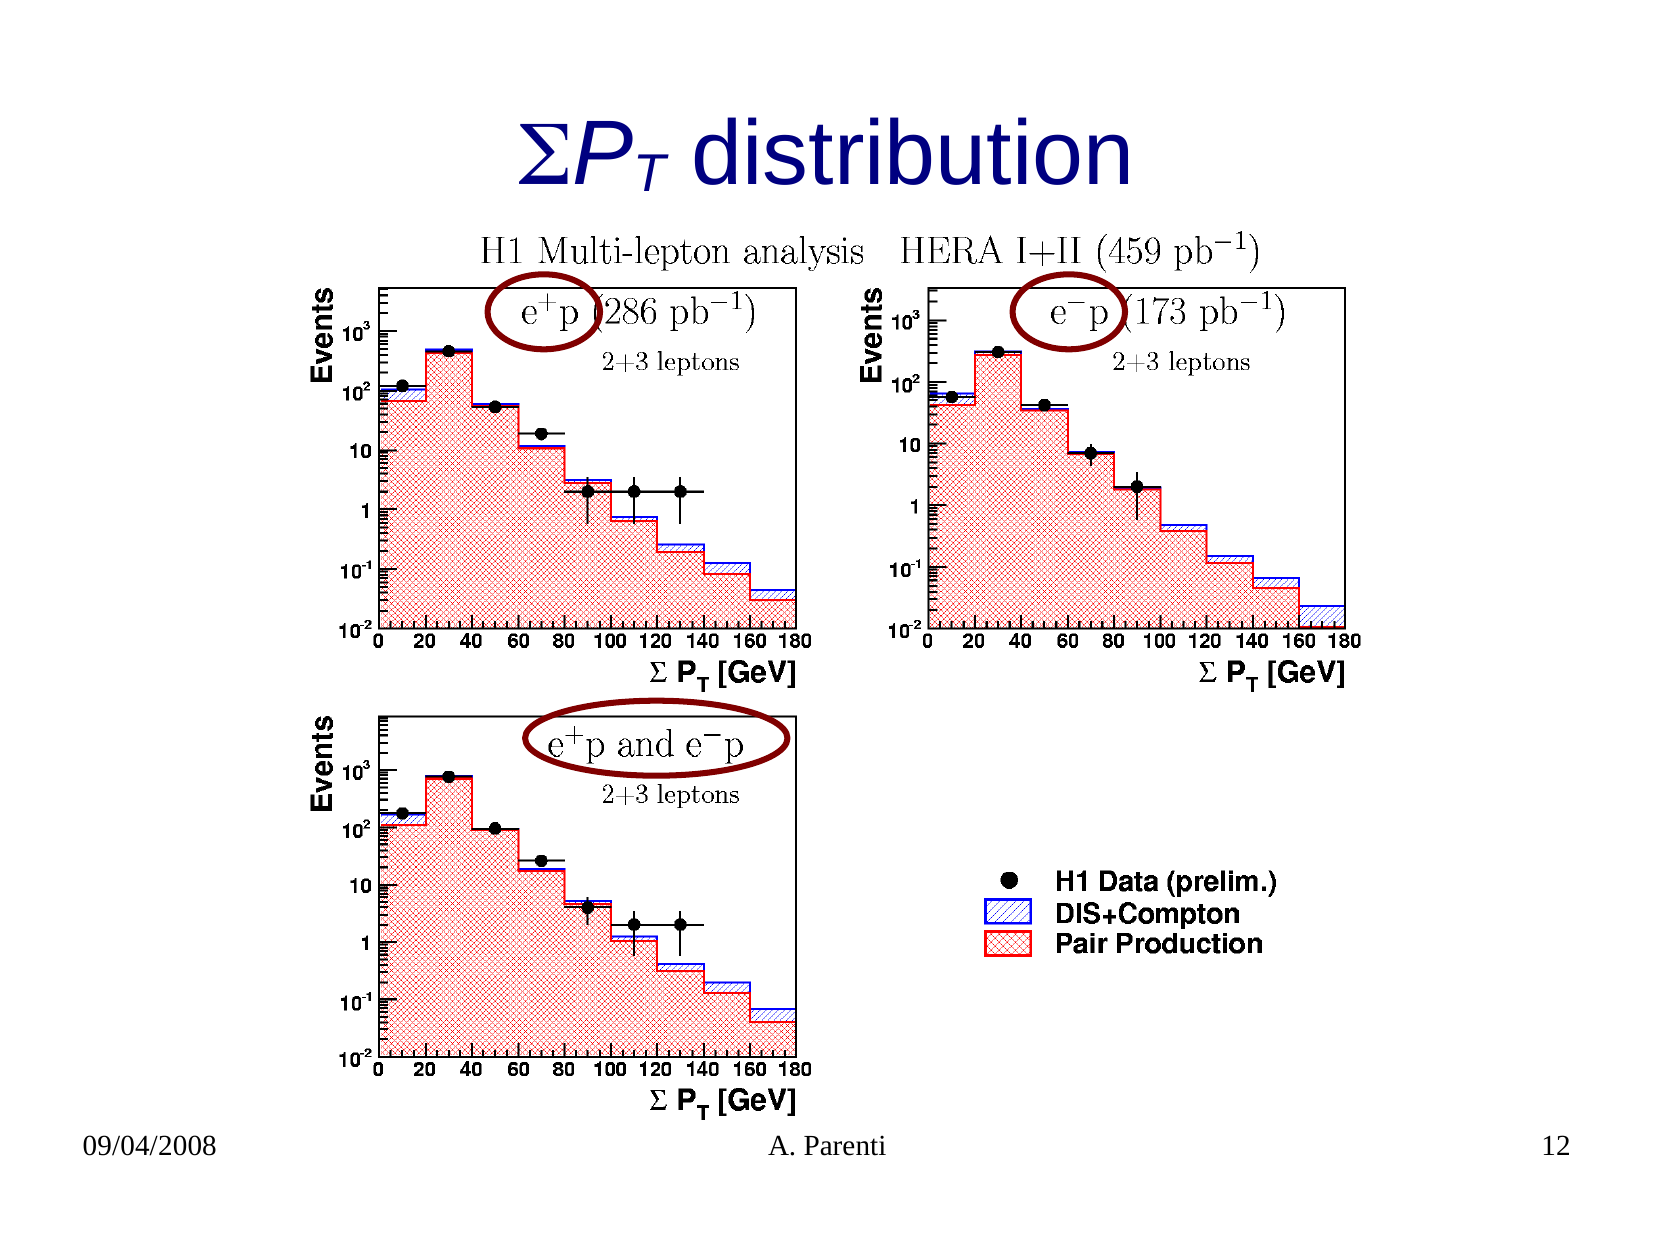

# SPT distribution
09/04/2008
A. Parenti
12